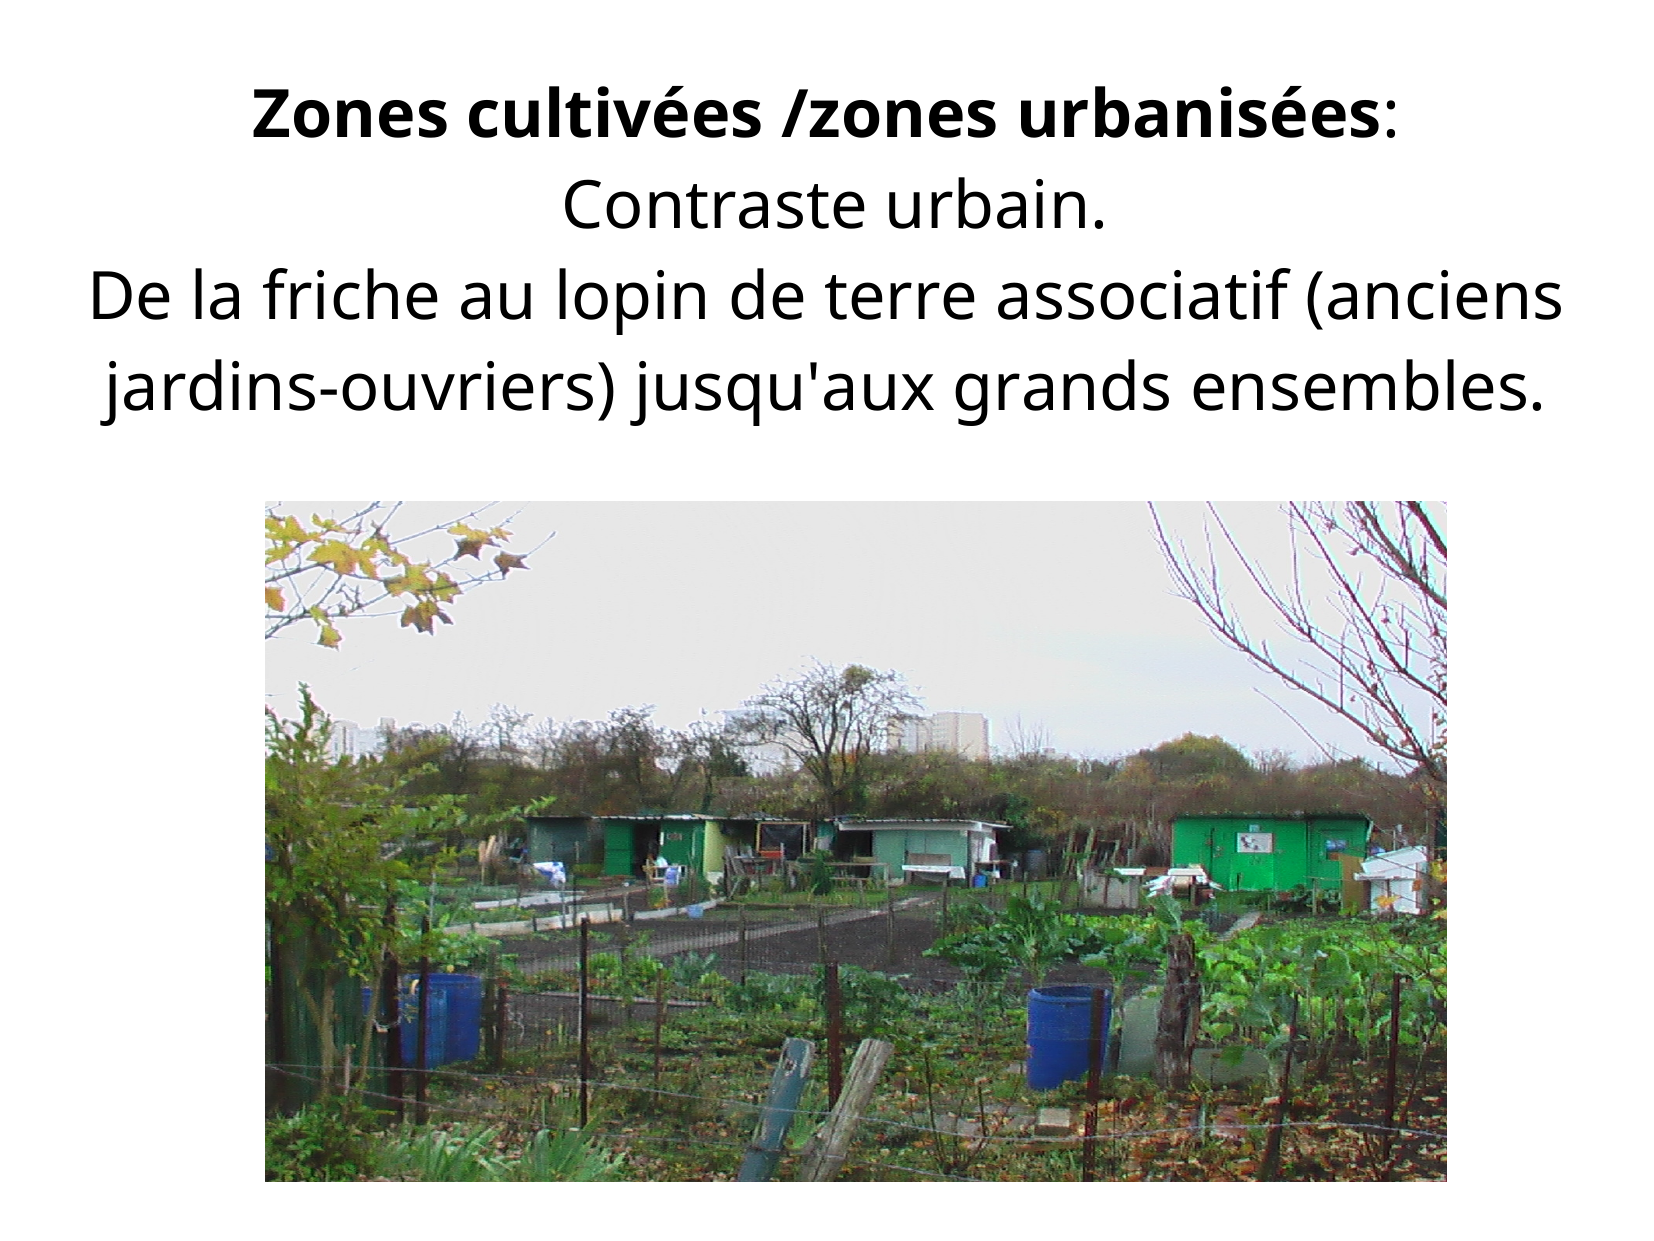

# Zones cultivées /zones urbanisées: Contraste urbain. De la friche au lopin de terre associatif (anciens jardins-ouvriers) jusqu'aux grands ensembles.